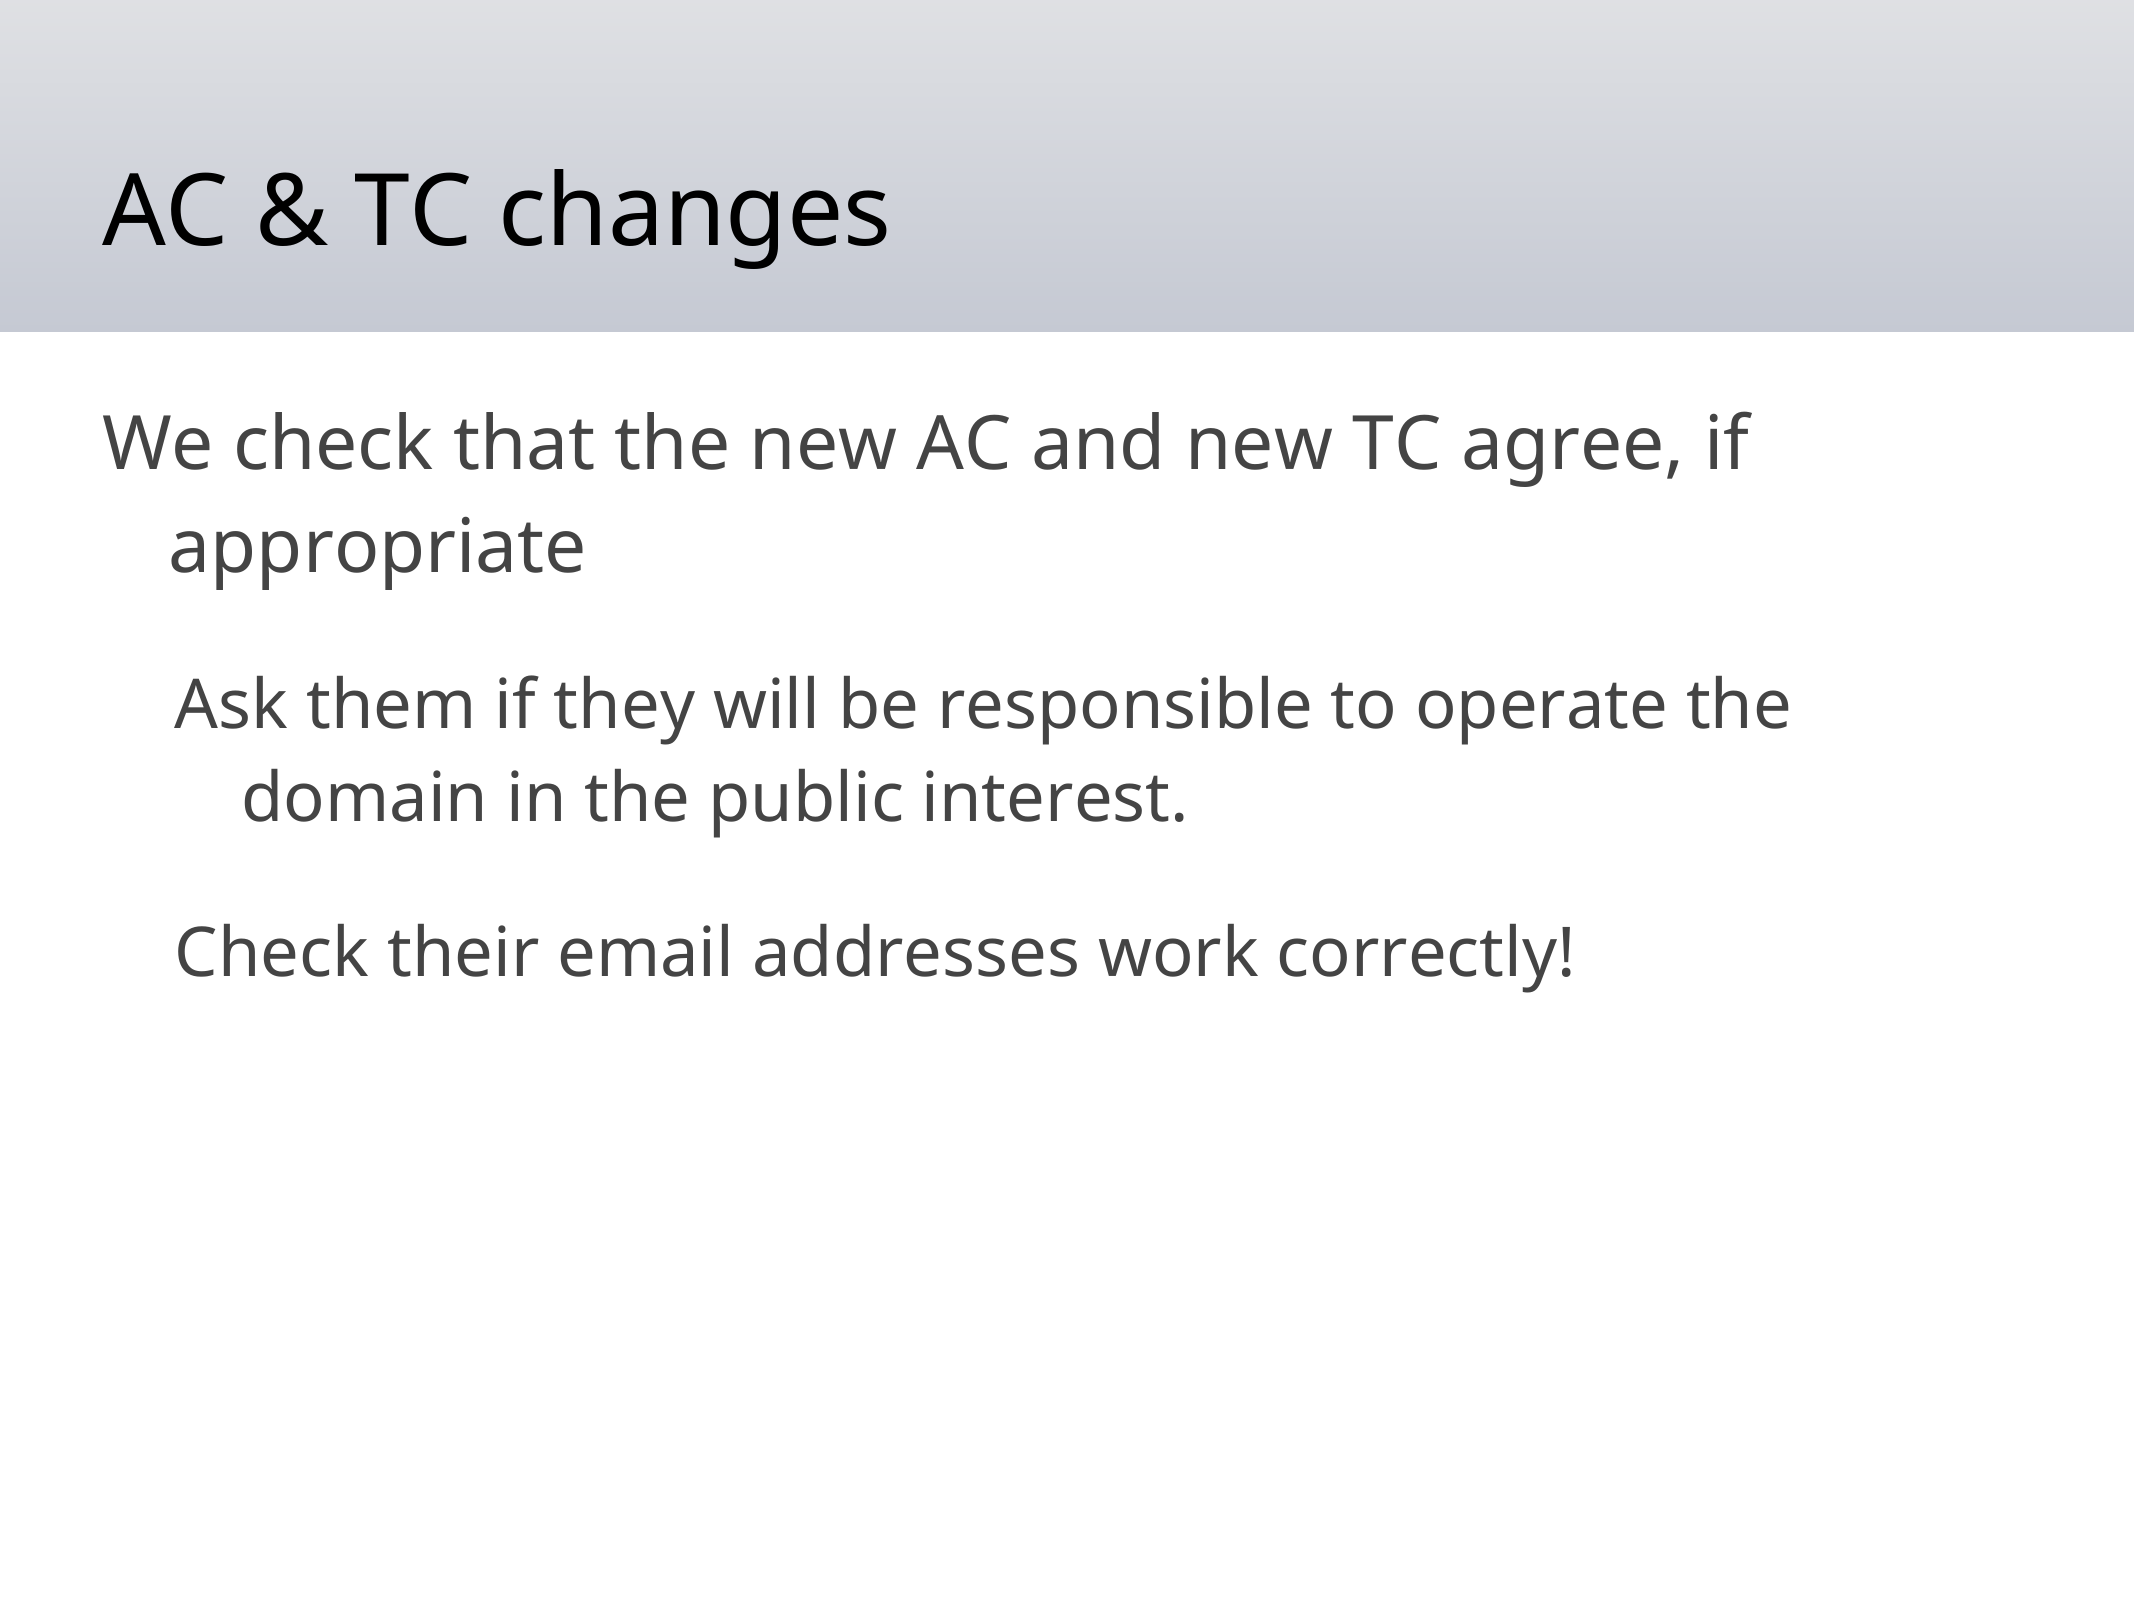

# AC & TC changes
We check that the new AC and new TC agree, if appropriate
Ask them if they will be responsible to operate the domain in the public interest.
Check their email addresses work correctly!